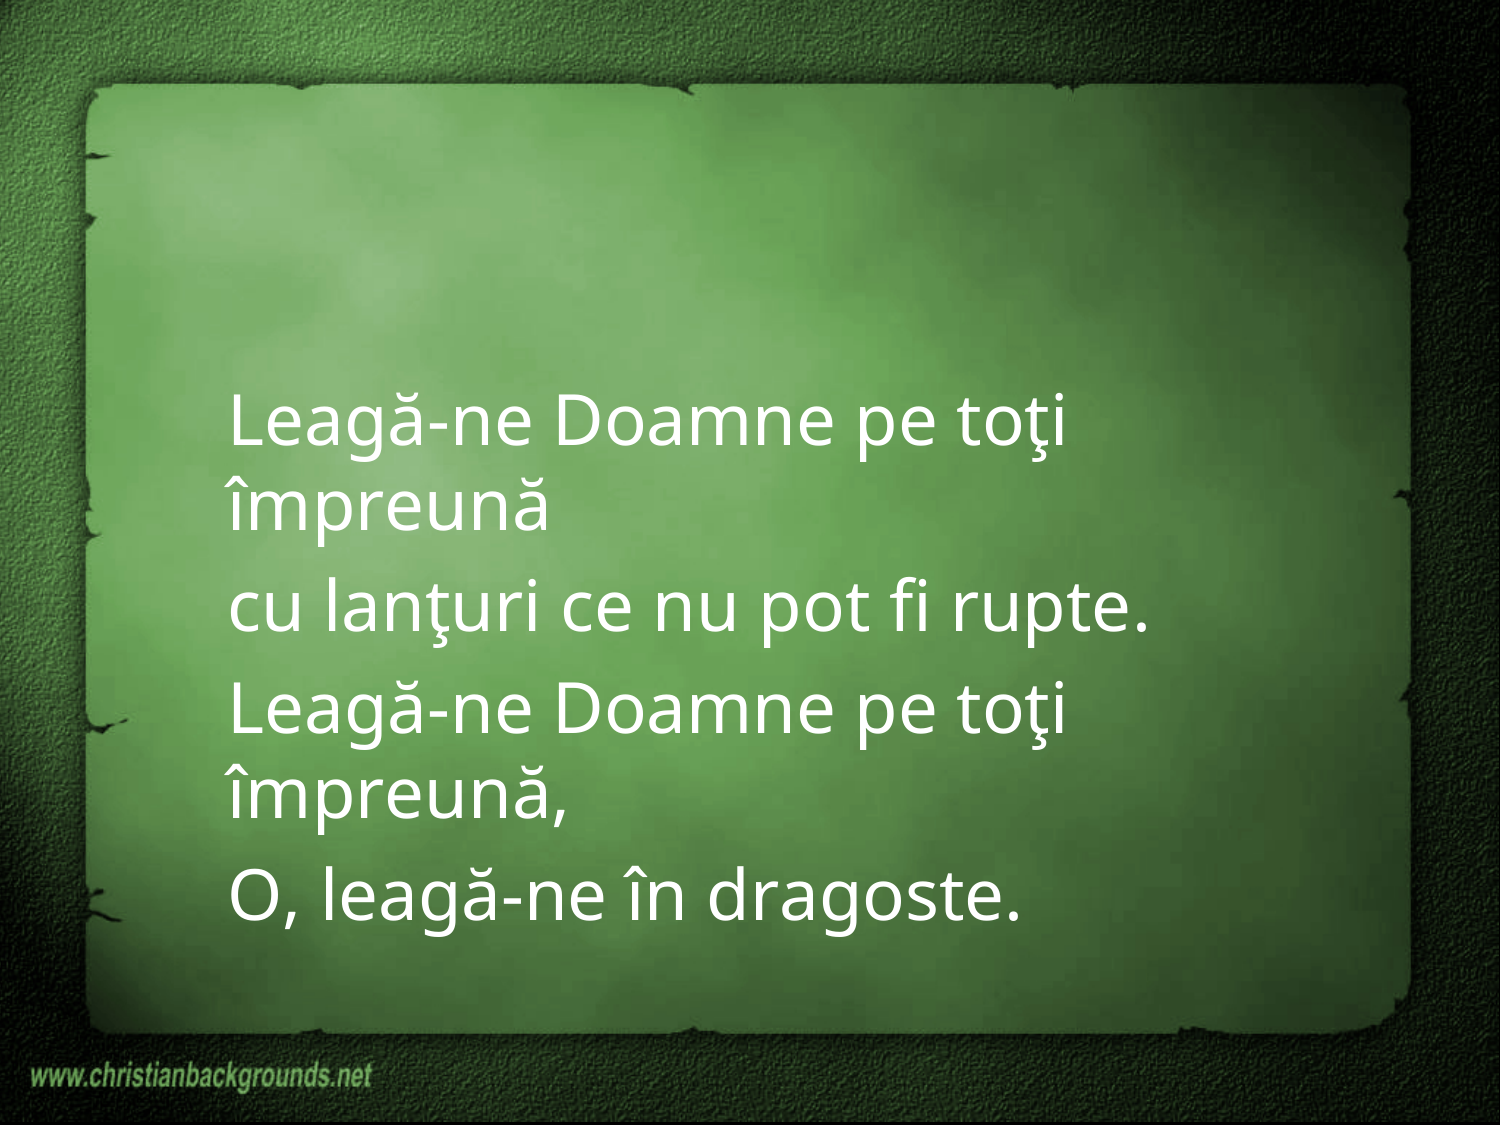

Leagă-ne Doamne pe toţi împreună
cu lanţuri ce nu pot fi rupte.
Leagă-ne Doamne pe toţi împreună,
O, leagă-ne în dragoste.